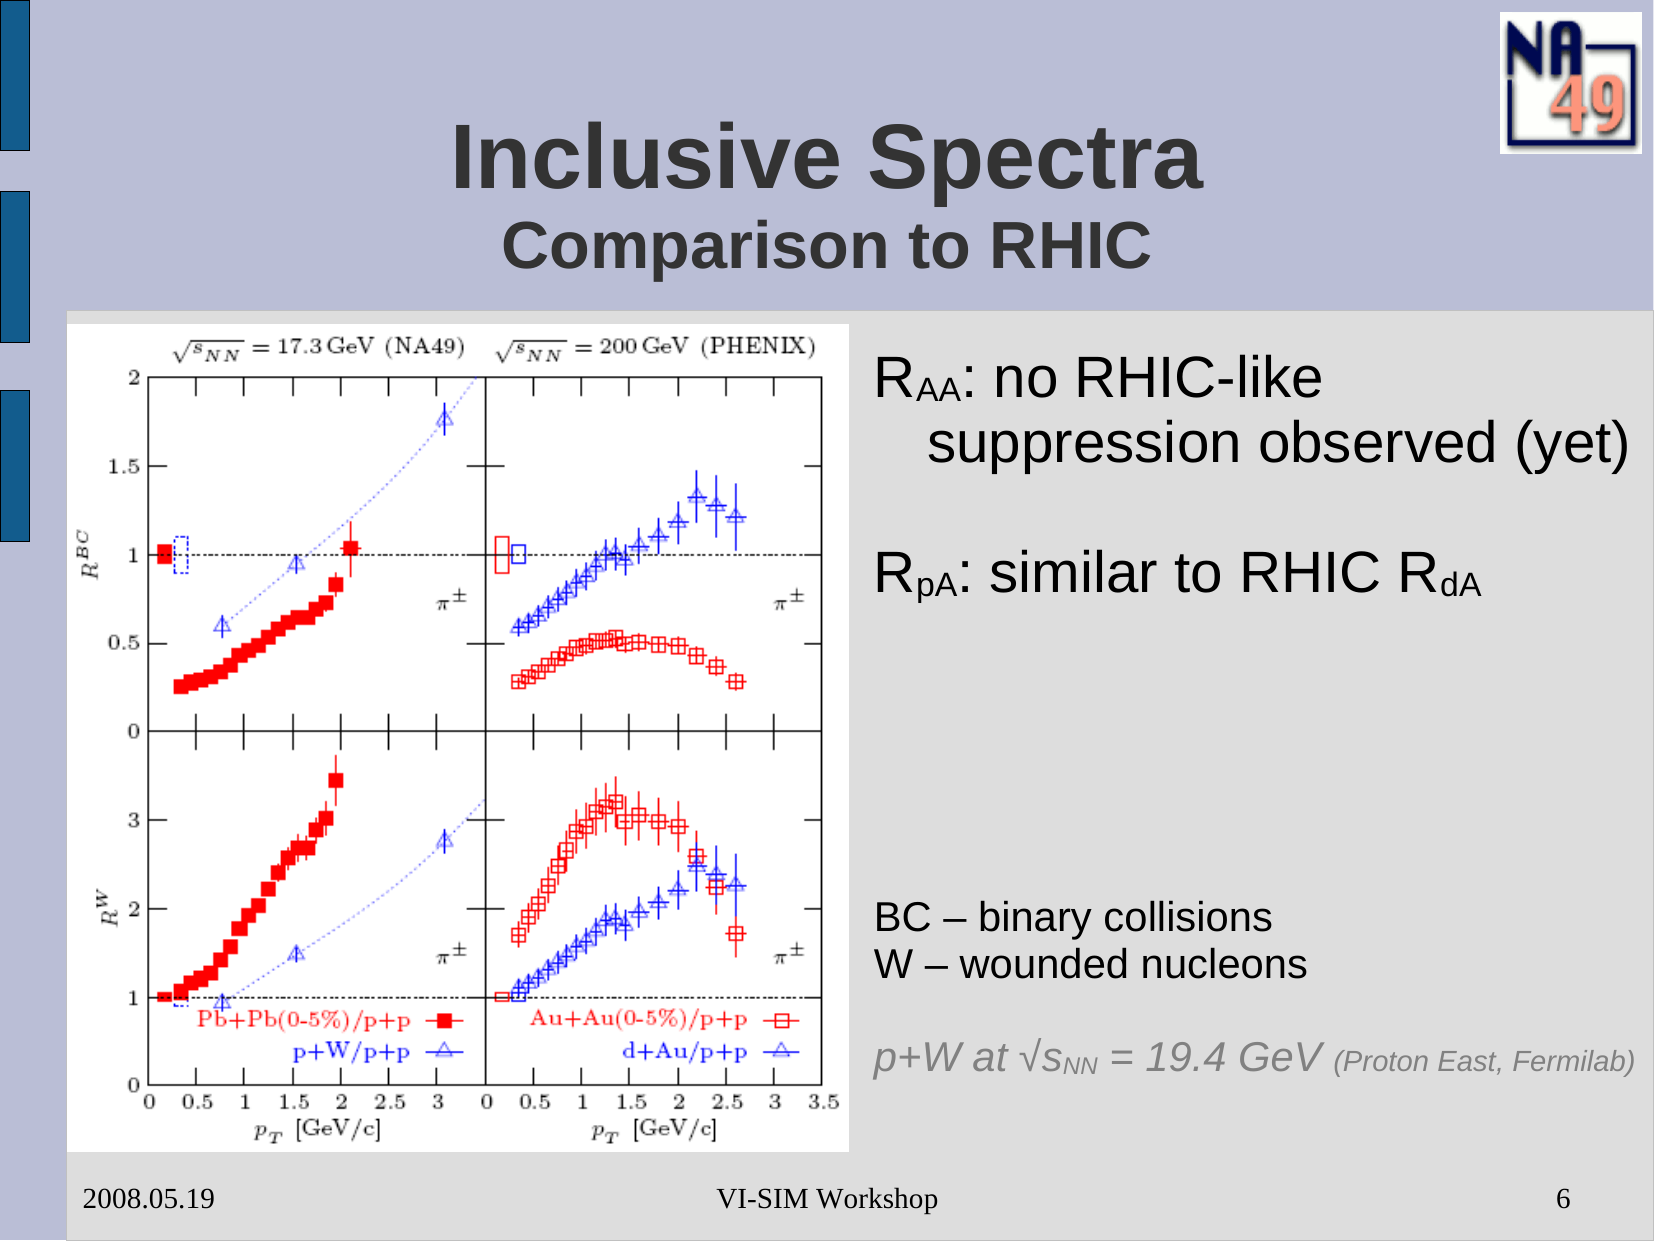

# Inclusive Spectra Comparison to RHIC
RAA: no RHIC-like suppression observed (yet)
RpA: similar to RHIC RdA
BC – binary collisions
W – wounded nucleons
p+W at √sNN = 19.4 GeV (Proton East, Fermilab)
2008.05.19
VI-SIM Workshop
6